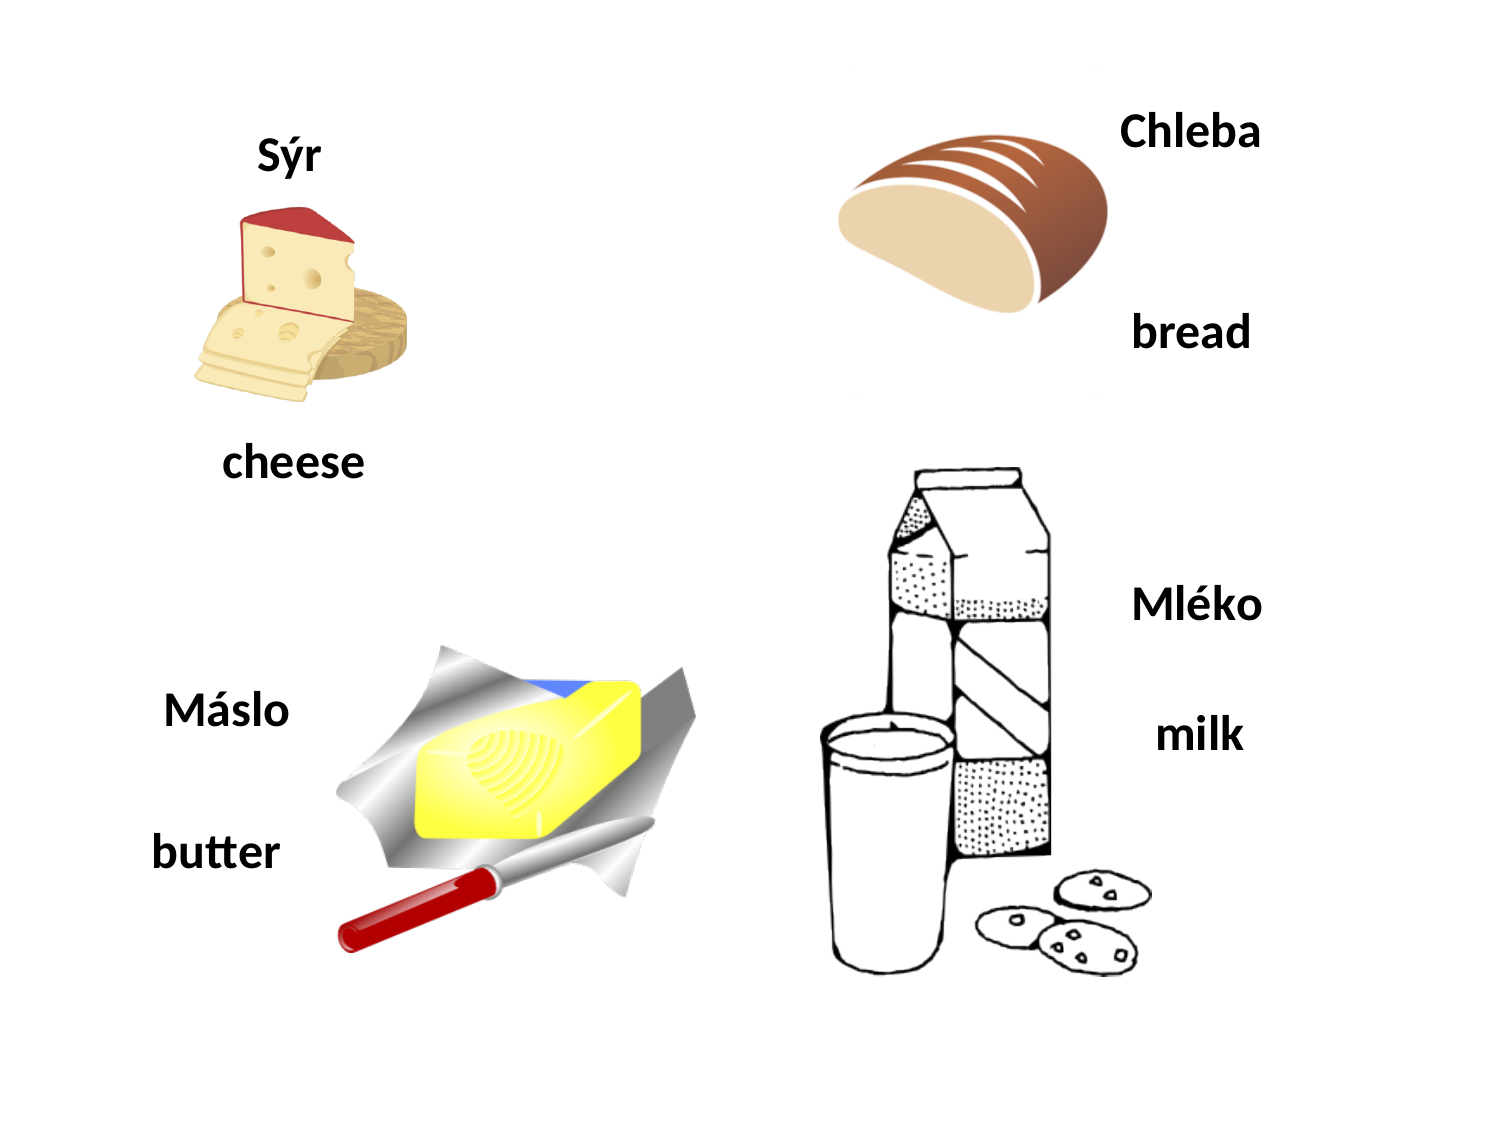

Chleba
Sýr
bread
cheese
Mléko
Máslo
milk
butter